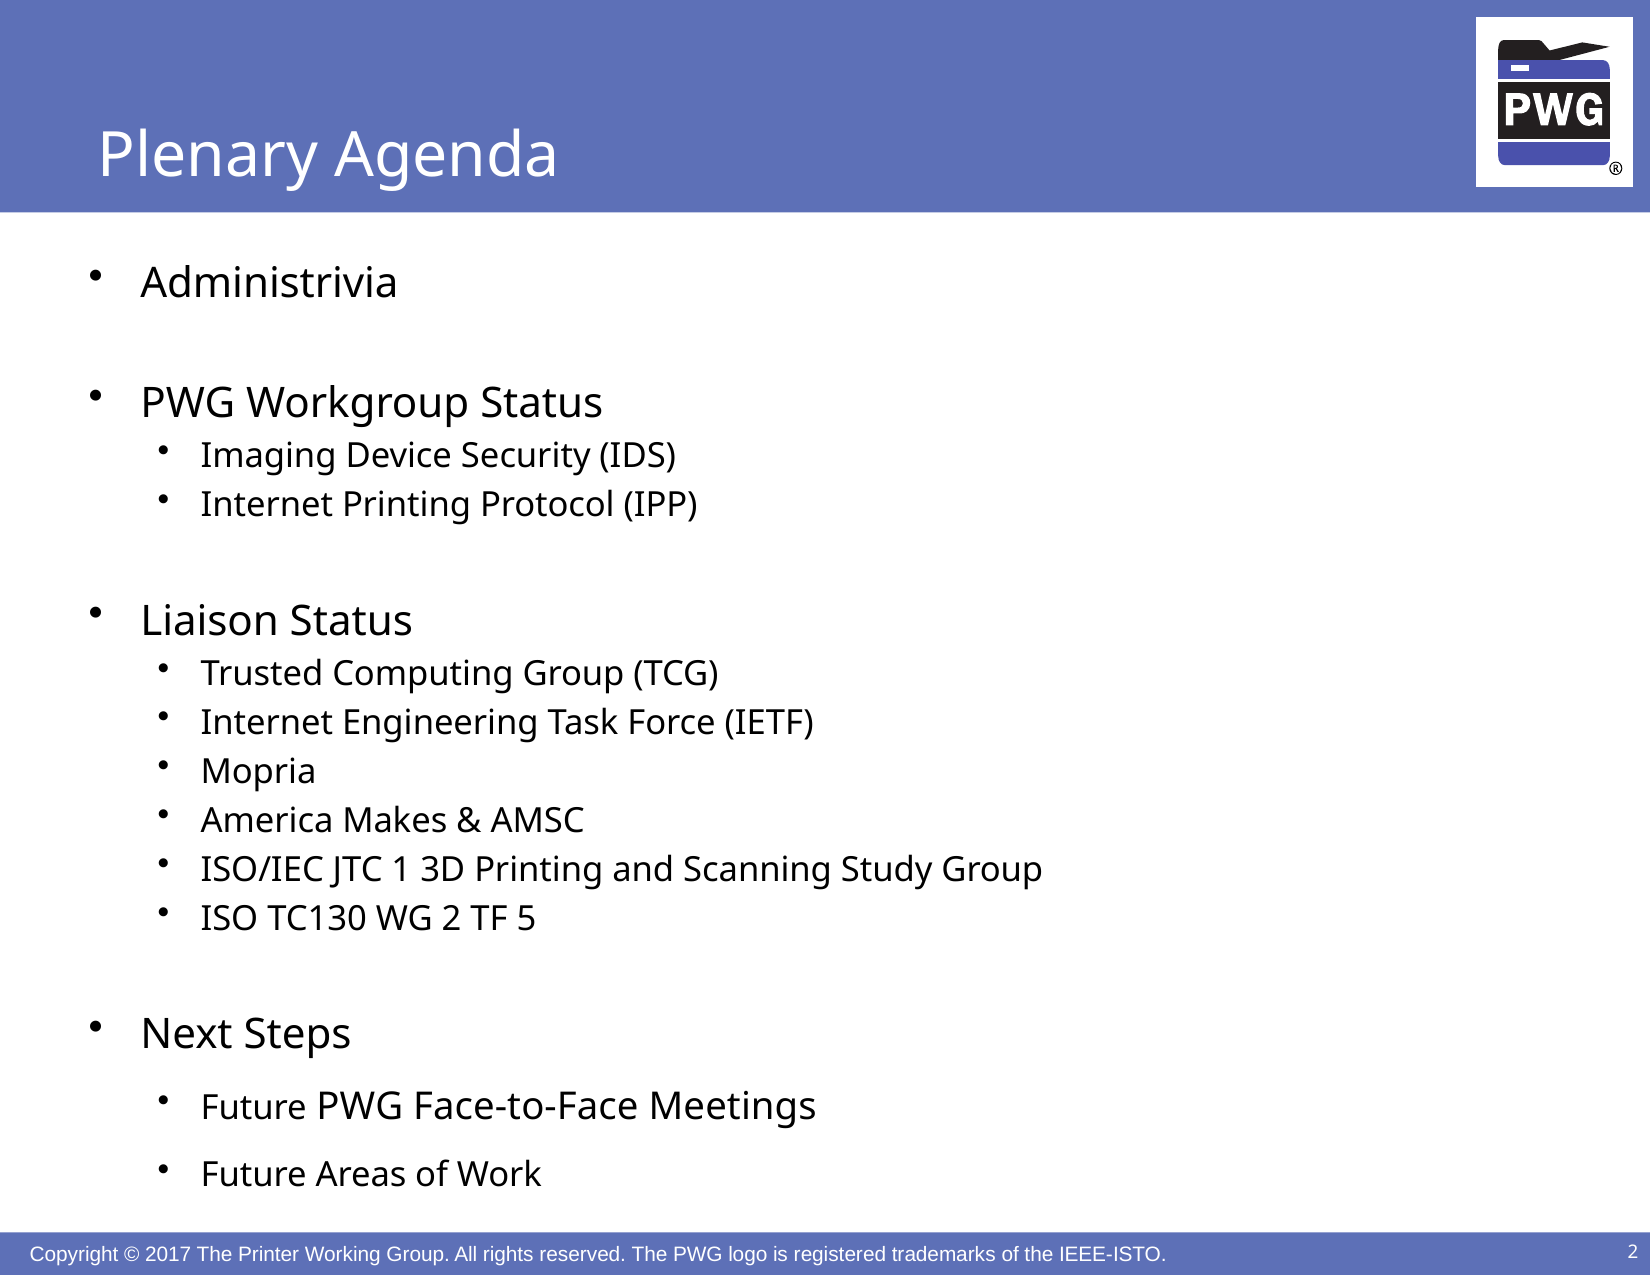

# Plenary Agenda
Administrivia
PWG Workgroup Status
Imaging Device Security (IDS)
Internet Printing Protocol (IPP)
Liaison Status
Trusted Computing Group (TCG)
Internet Engineering Task Force (IETF)
Mopria
America Makes & AMSC
ISO/IEC JTC 1 3D Printing and Scanning Study Group
ISO TC130 WG 2 TF 5
Next Steps
Future PWG Face-to-Face Meetings
Future Areas of Work